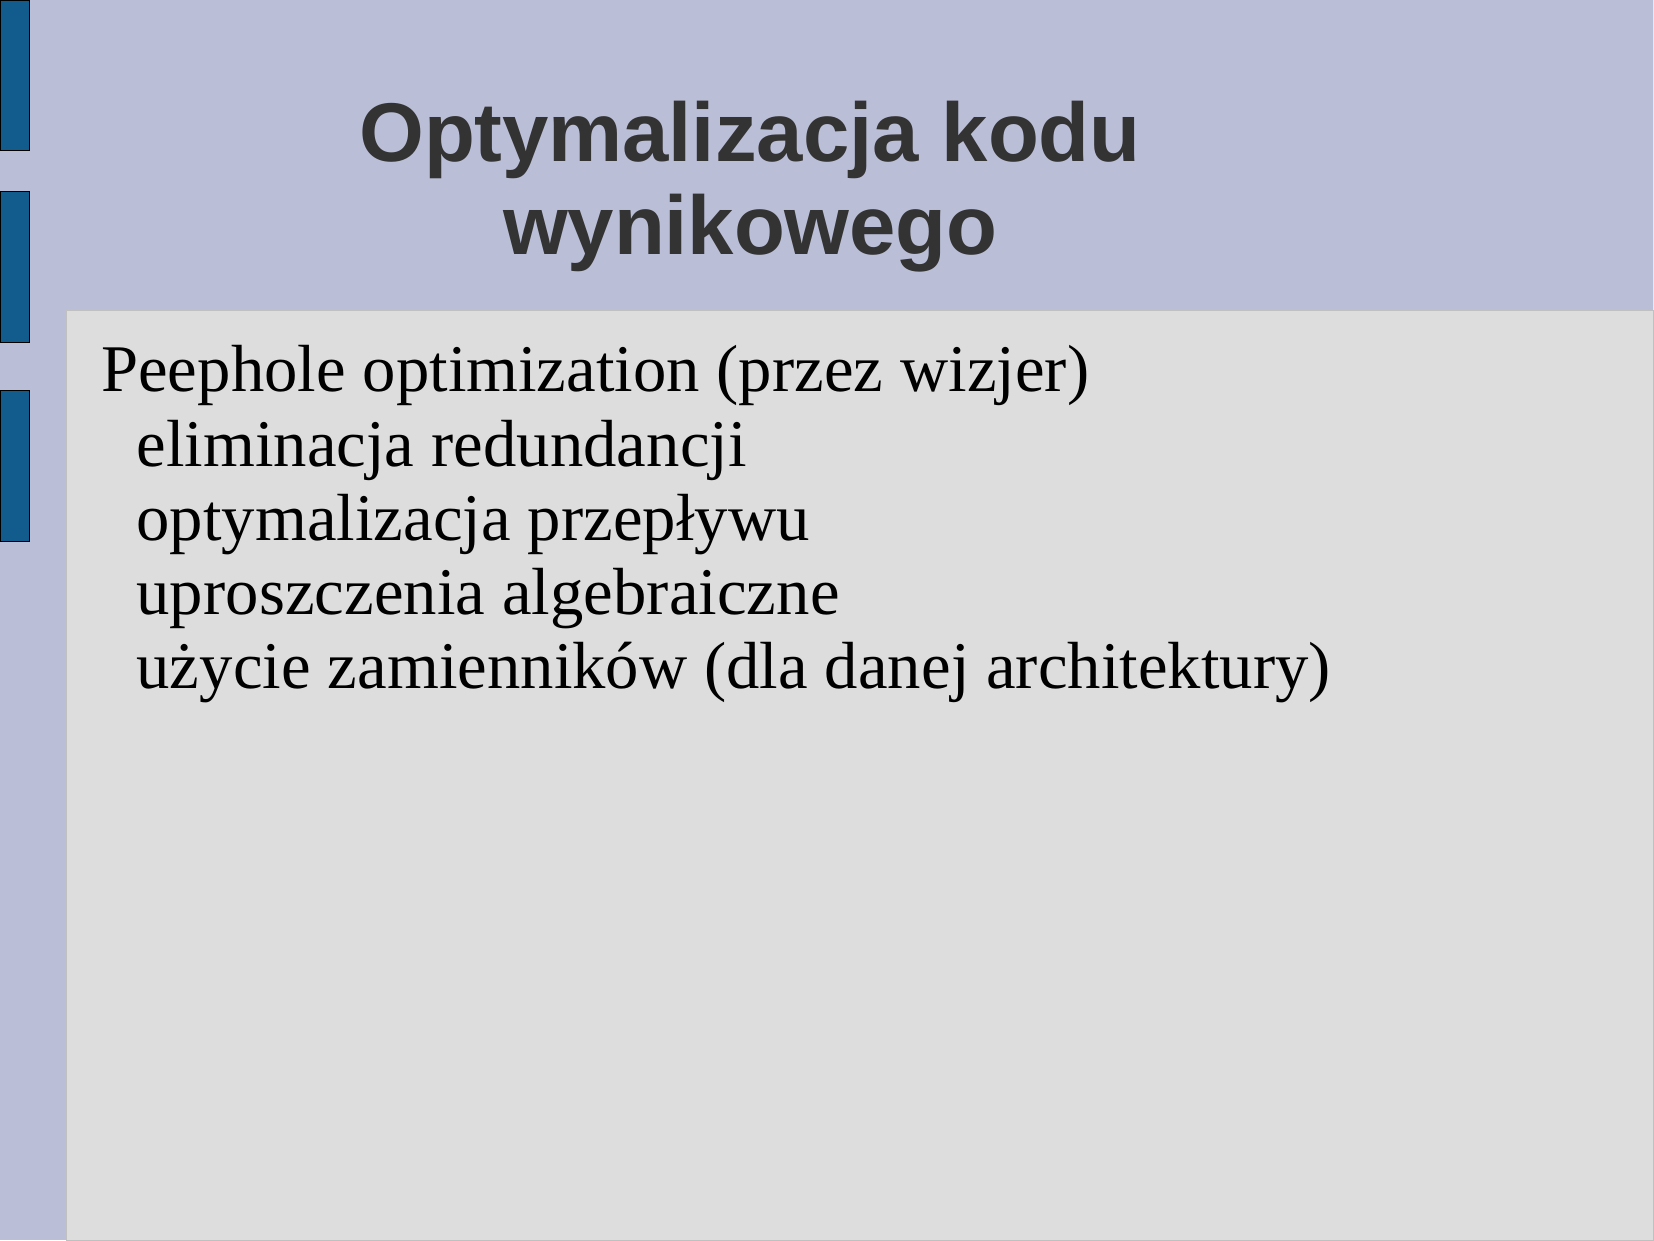

# Optymalizacja kodu wynikowego
Peephole optimization (przez wizjer)
eliminacja redundancji
optymalizacja przepływu
uproszczenia algebraiczne
użycie zamienników (dla danej architektury)